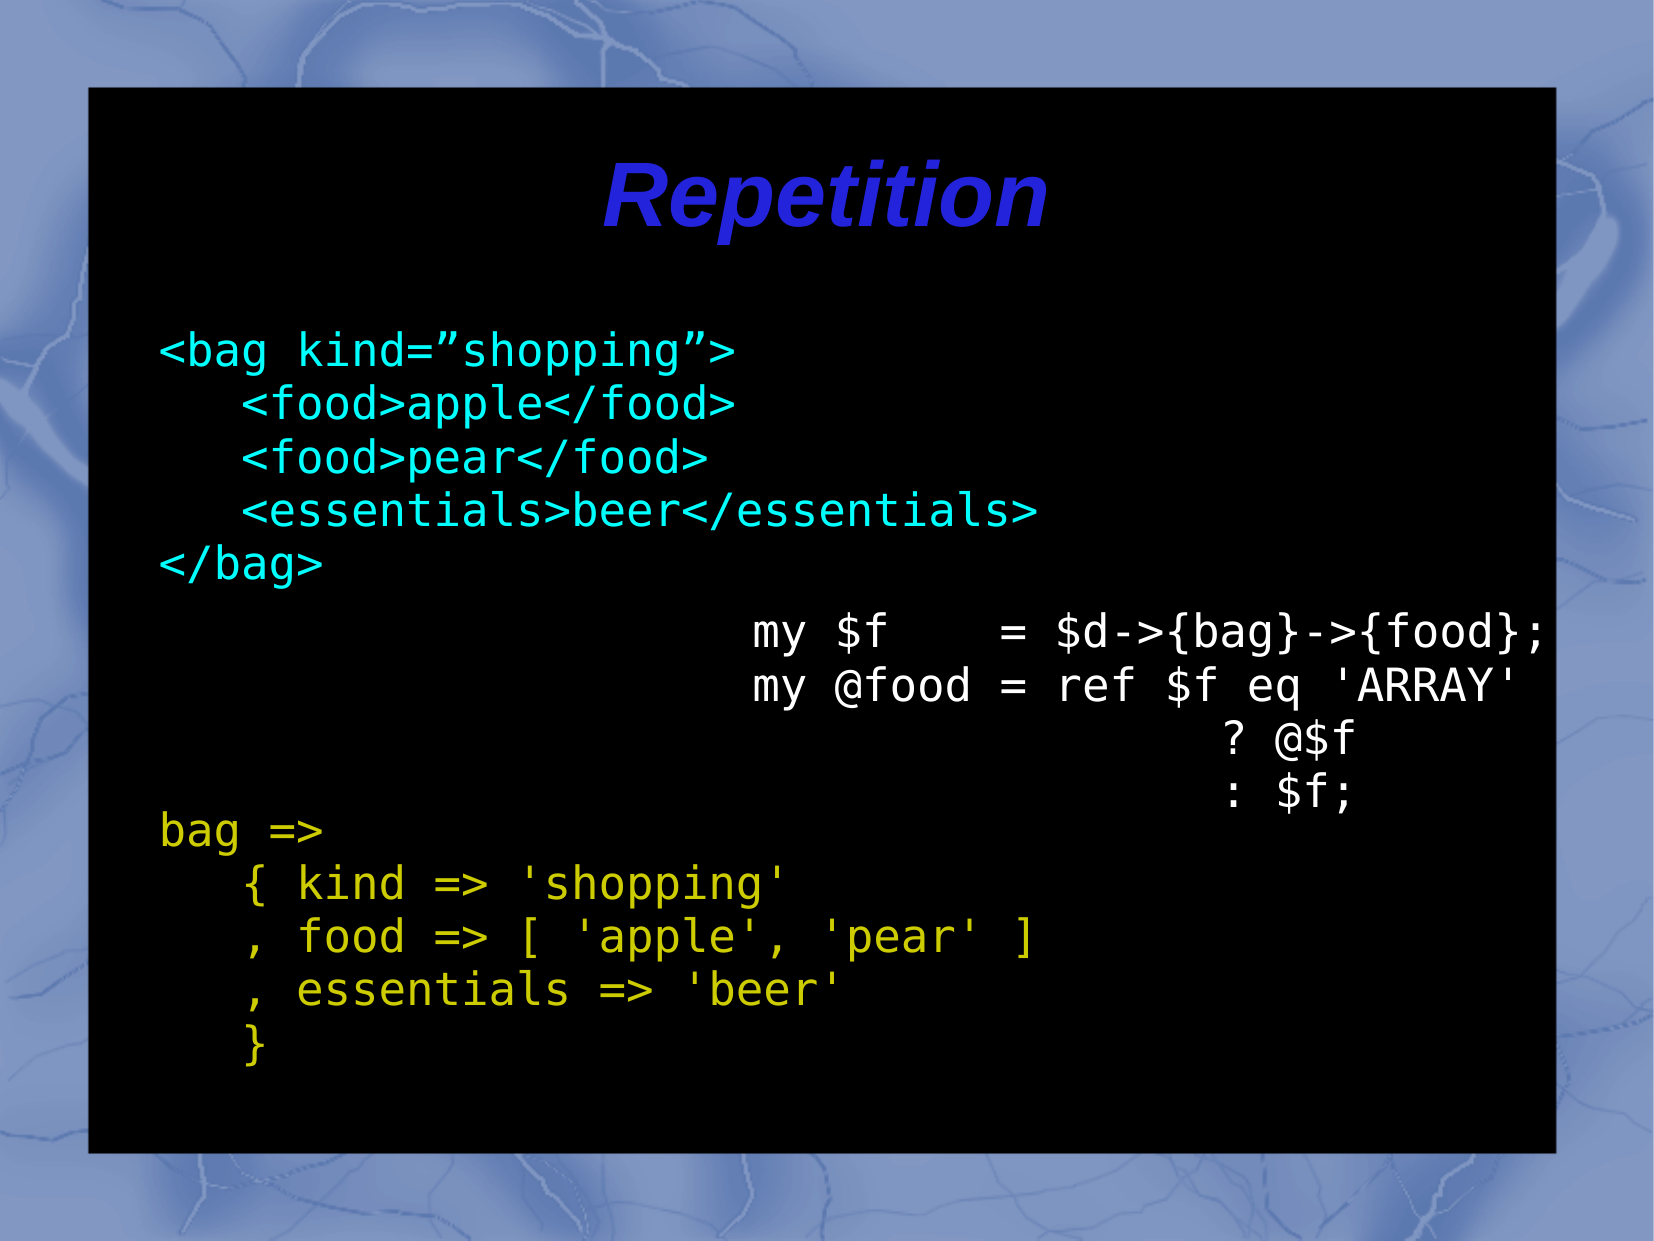

# Repetition
<bag kind=”shopping”>
 <food>apple</food>
 <food>pear</food>
 <essentials>beer</essentials>
</bag>
bag =>
 { kind => 'shopping'
 , food => [ 'apple', 'pear' ]
 , essentials => 'beer'
 }
my $f = $d->{bag}->{food};
my @food = ref $f eq 'ARRAY'
 ? @$f
 : $f;